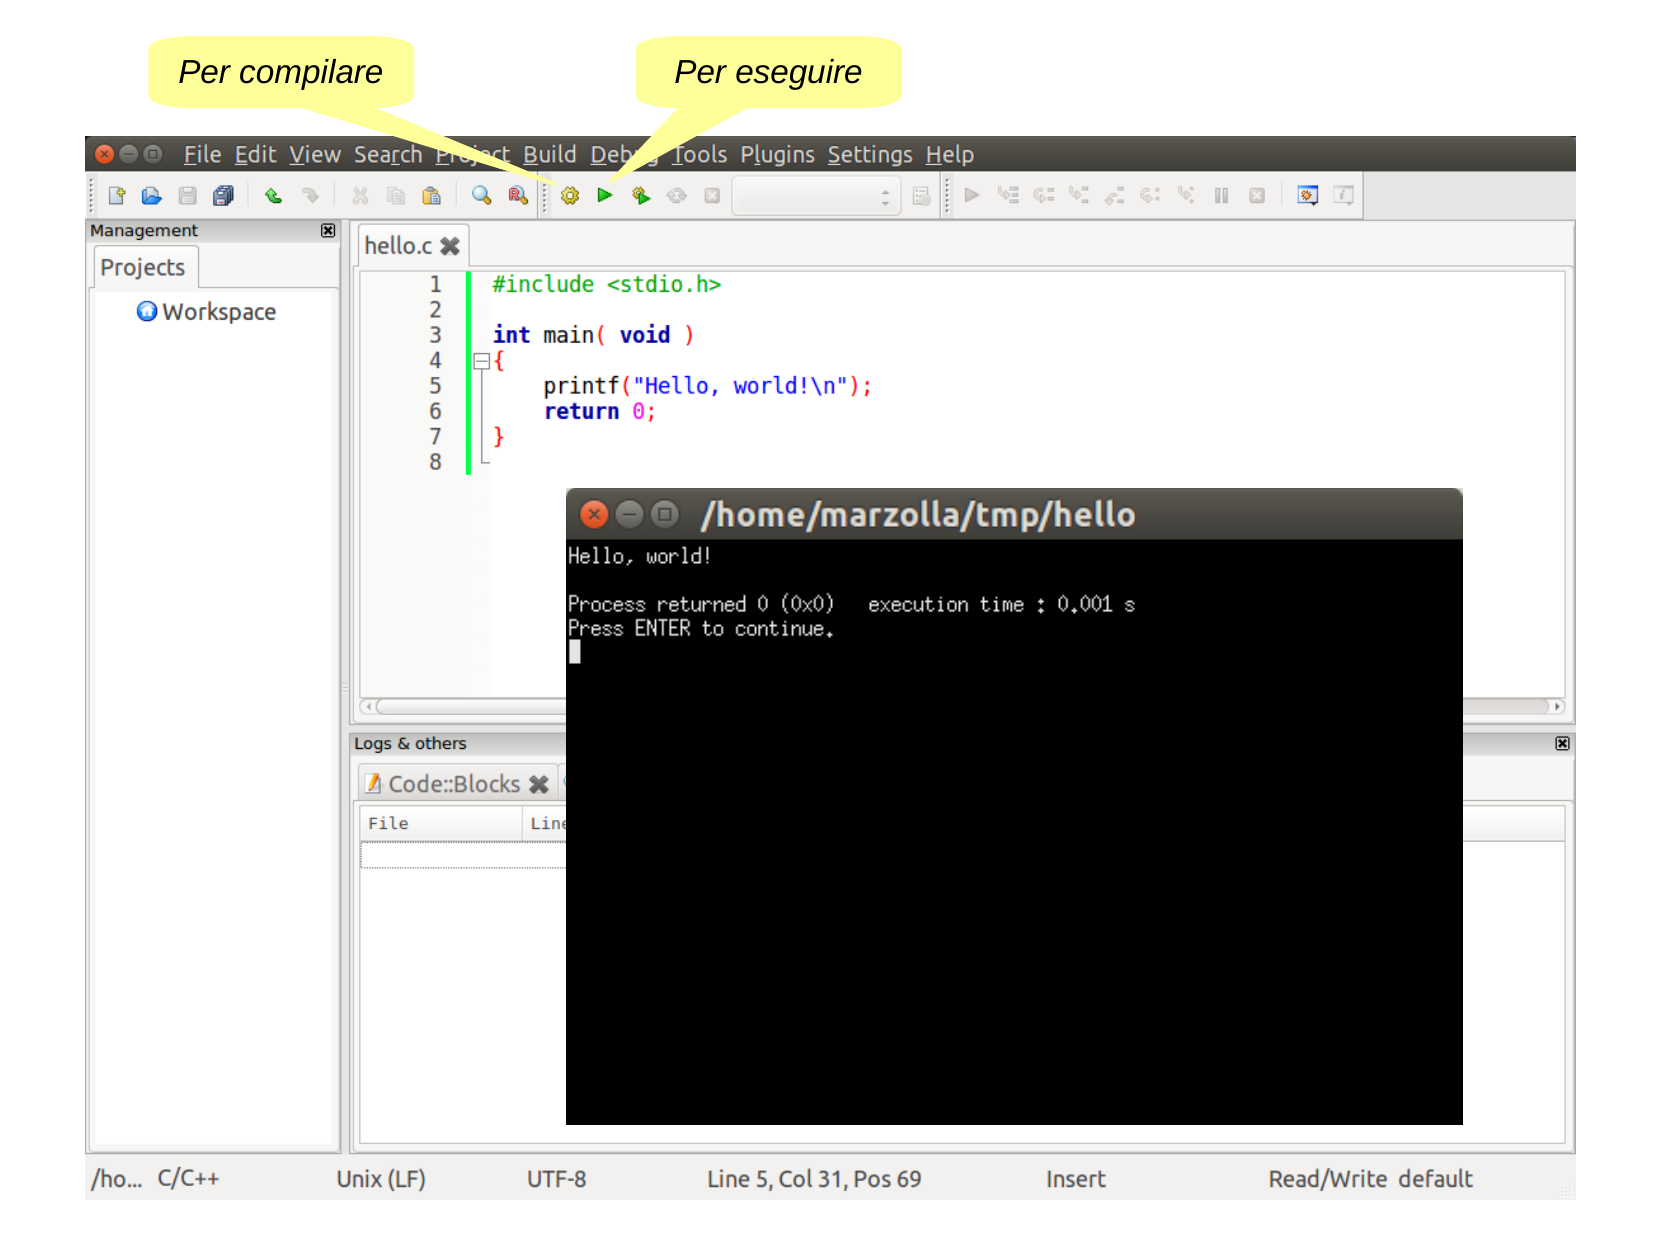

Per compilare
Per eseguire
Introduzione al C
21